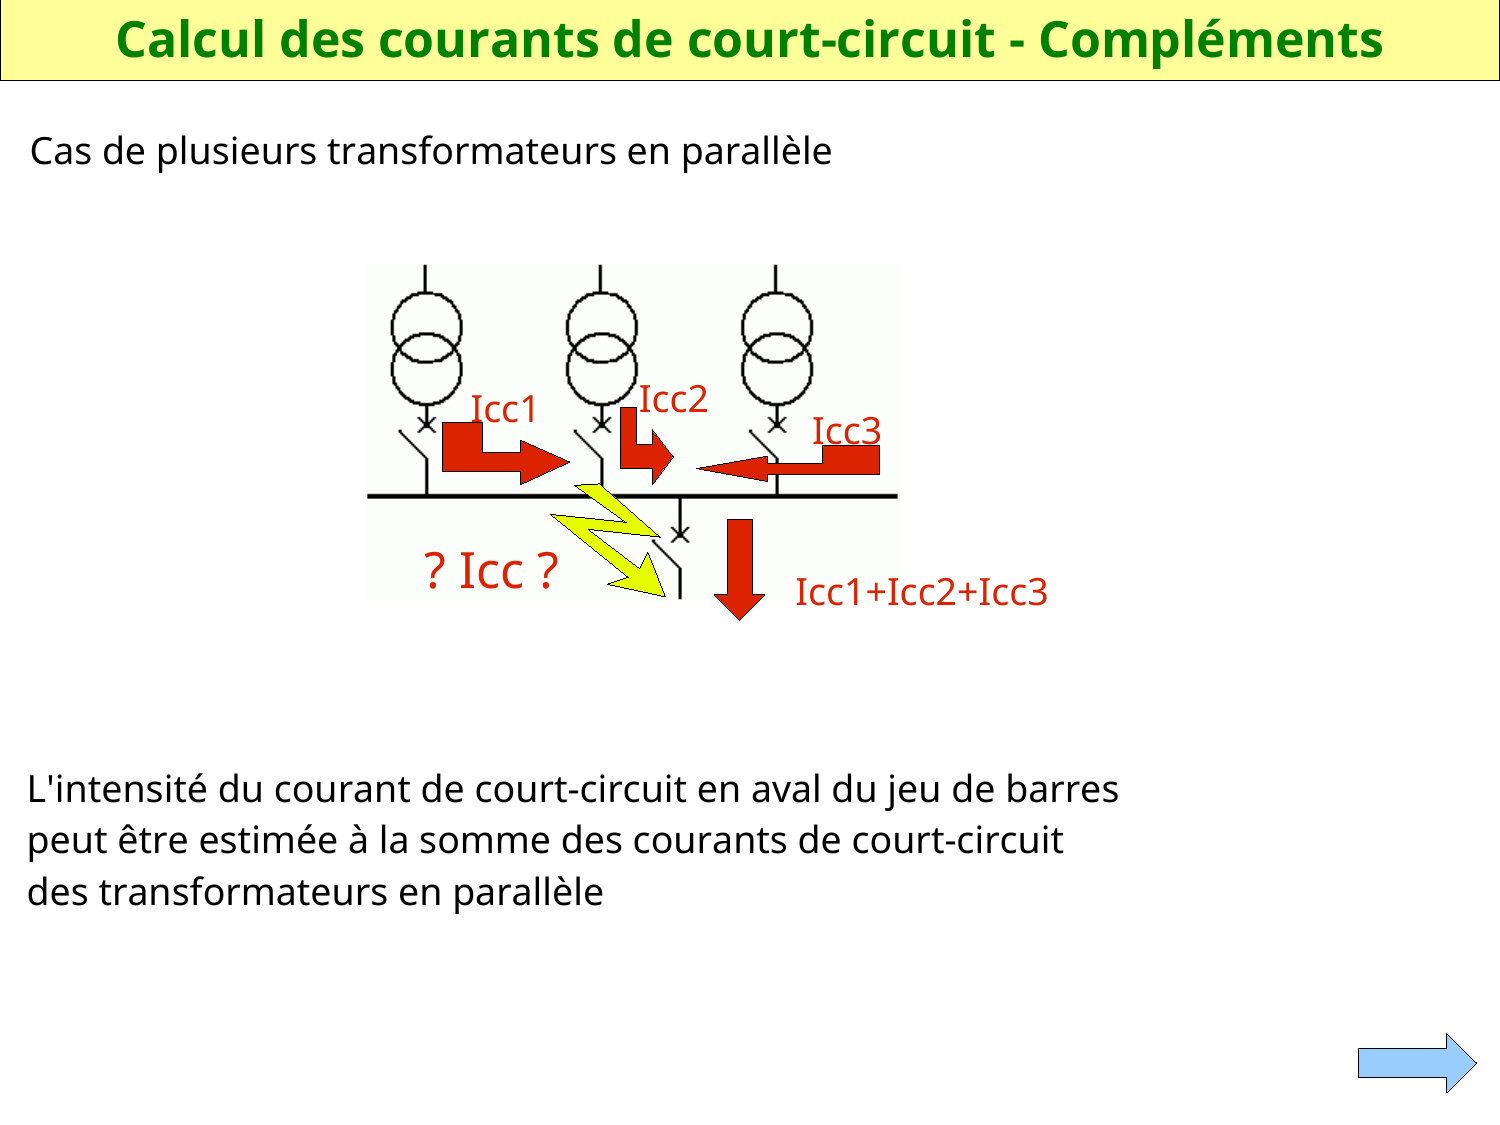

Calcul des courants de court-circuit - Compléments
Cas de plusieurs transformateurs en parallèle
Icc2
Icc1
Icc3
? Icc ?
Icc1+Icc2+Icc3
L'intensité du courant de court-circuit en aval du jeu de barres
peut être estimée à la somme des courants de court-circuit
des transformateurs en parallèle